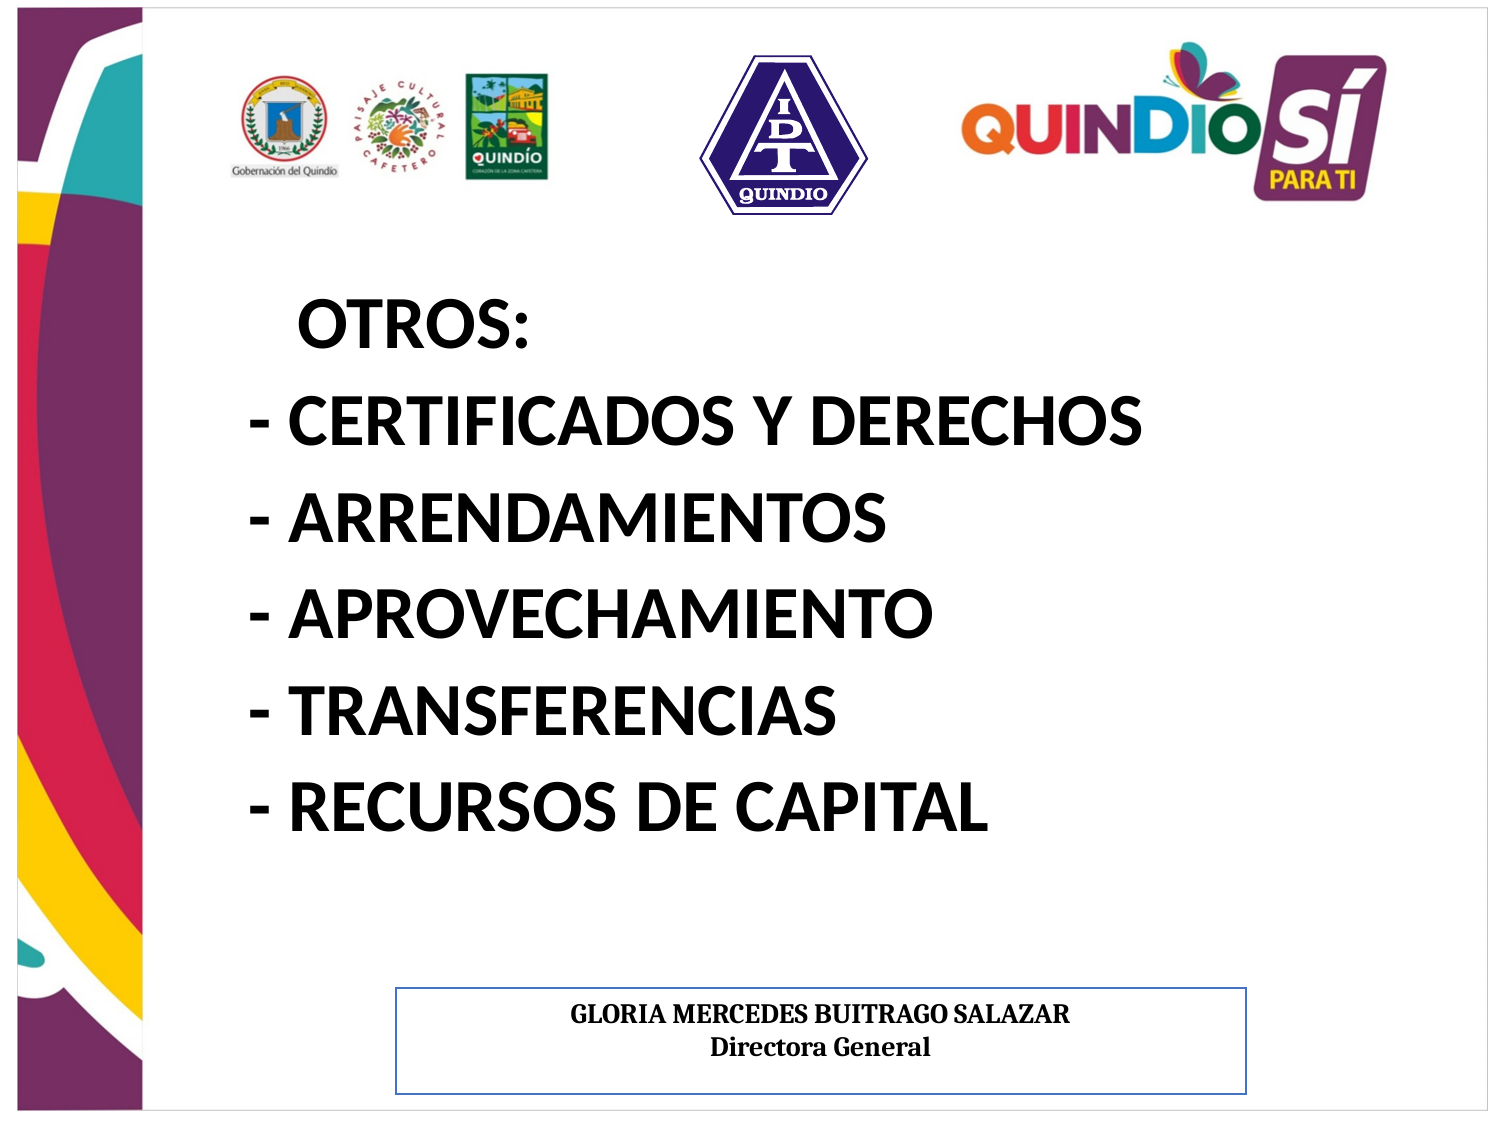

# OTROS:
 - CERTIFICADOS Y DERECHOS
 - ARRENDAMIENTOS
 - APROVECHAMIENTO
 - TRANSFERENCIAS
 - RECURSOS DE CAPITAL
GLORIA MERCEDES BUITRAGO SALAZAR
Directora General